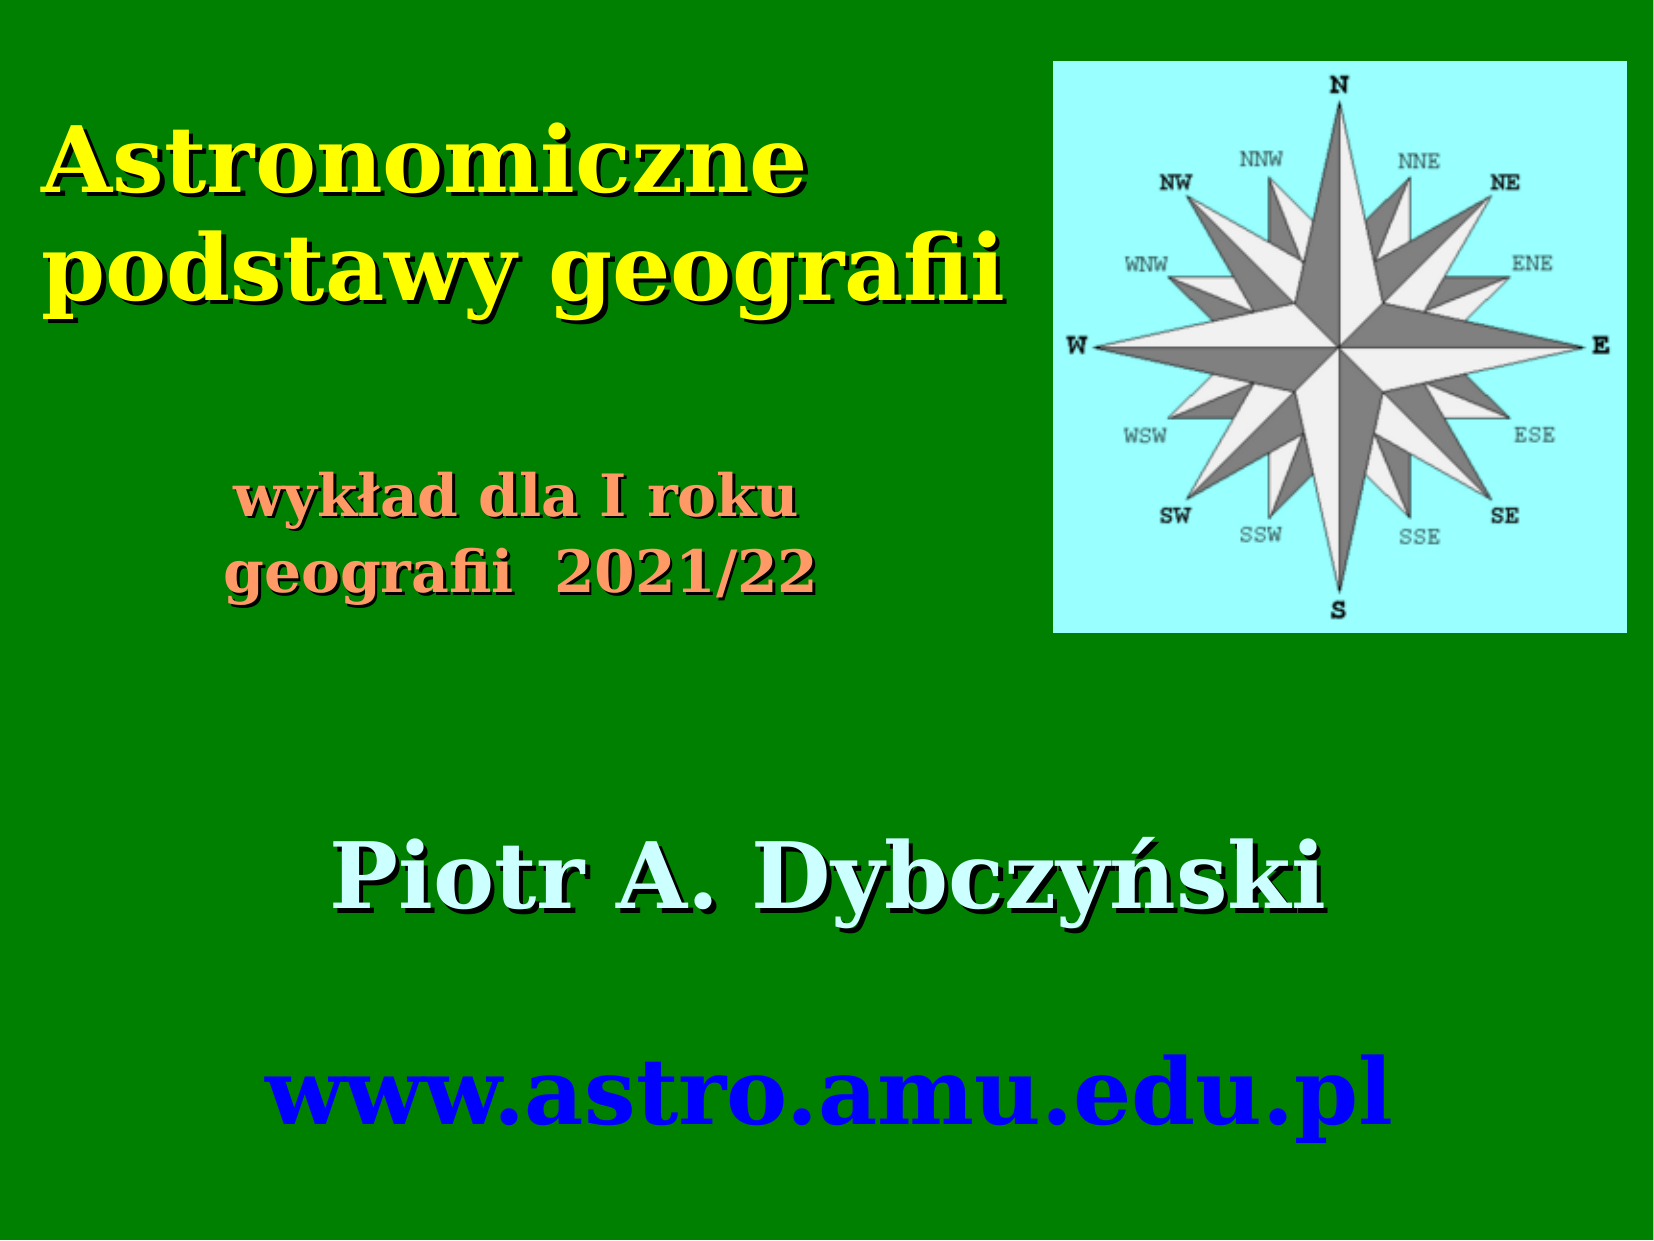

# Astronomiczne podstawy geografii wykład dla I roku geografii 2021/22 Piotr A. Dybczyński www.astro.amu.edu.pl